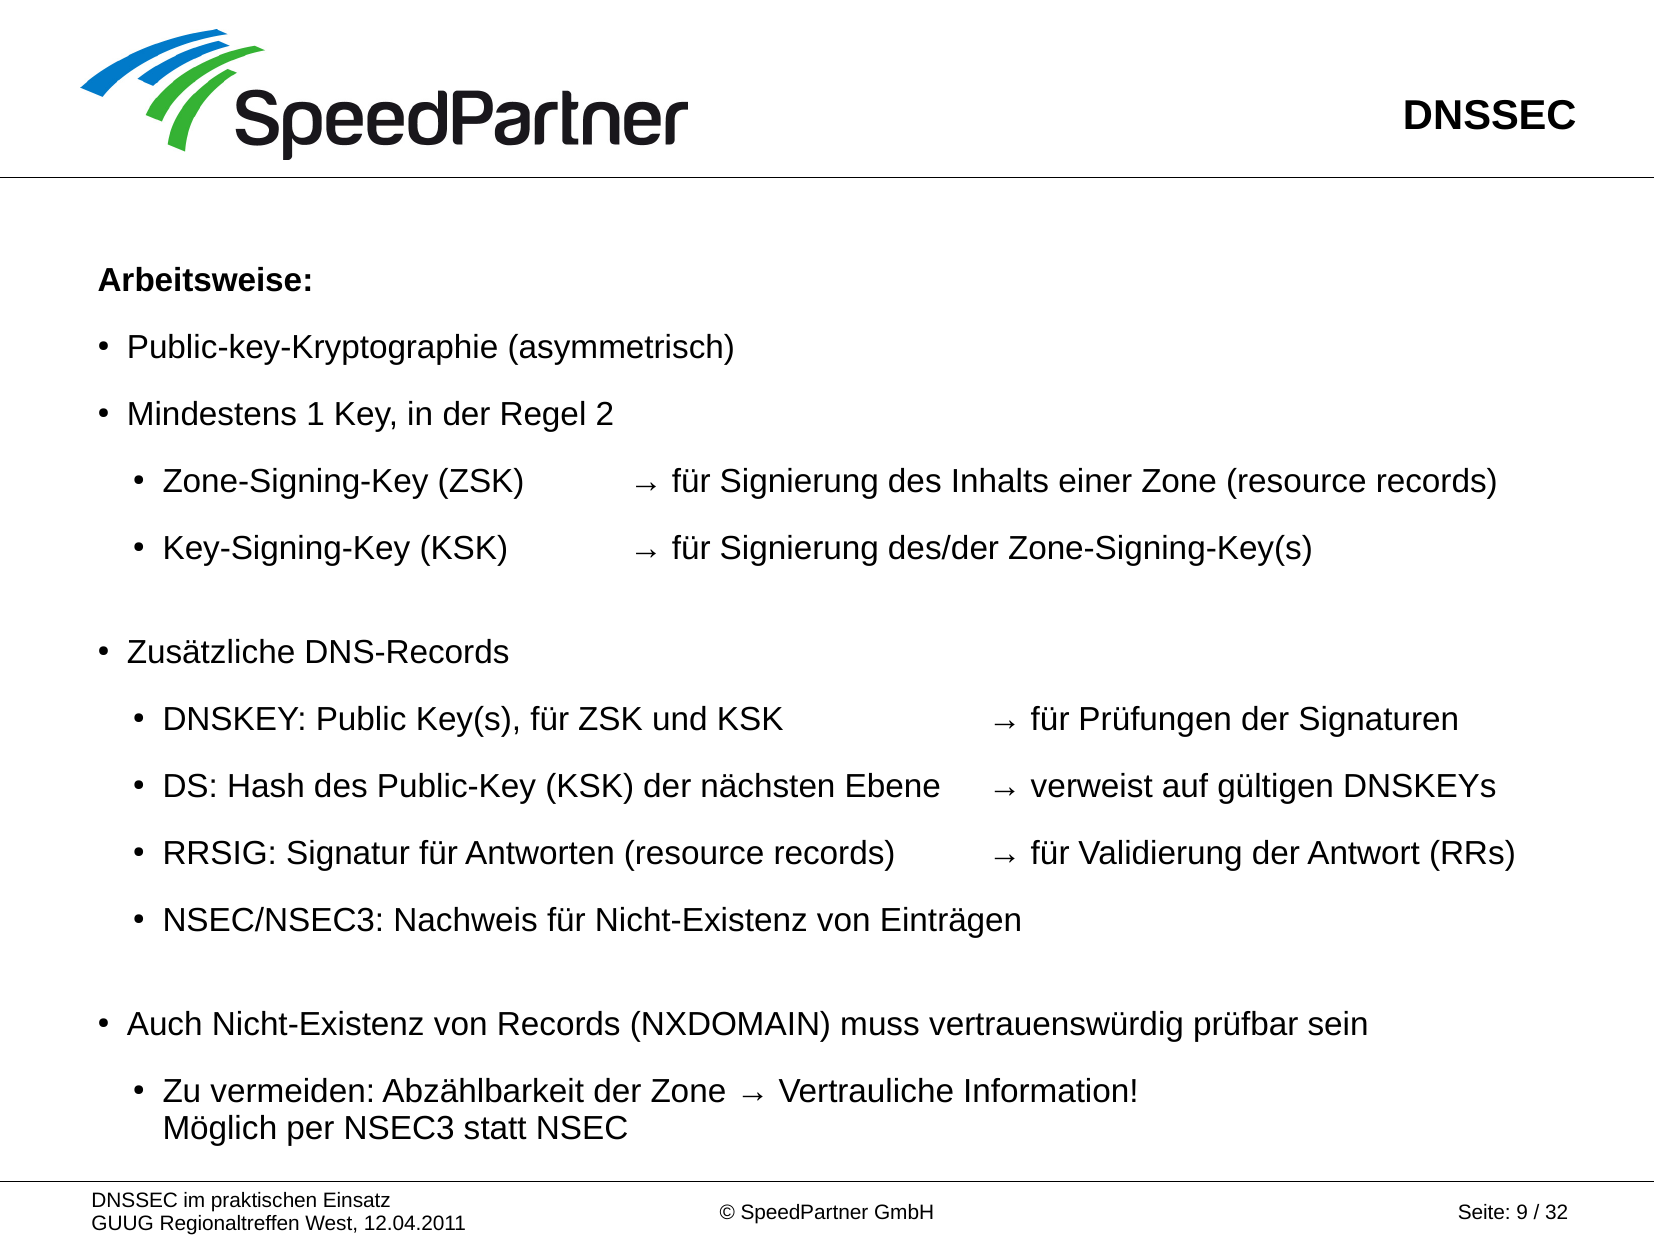

# DNSSEC
Arbeitsweise:
Public-key-Kryptographie (asymmetrisch)
Mindestens 1 Key, in der Regel 2
Zone-Signing-Key (ZSK)	→ für Signierung des Inhalts einer Zone (resource records)
Key-Signing-Key (KSK)	→ für Signierung des/der Zone-Signing-Key(s)
Zusätzliche DNS-Records
DNSKEY: Public Key(s), für ZSK und KSK	→ für Prüfungen der Signaturen
DS: Hash des Public-Key (KSK) der nächsten Ebene	→ verweist auf gültigen DNSKEYs
RRSIG: Signatur für Antworten (resource records)	→ für Validierung der Antwort (RRs)
NSEC/NSEC3: Nachweis für Nicht-Existenz von Einträgen
Auch Nicht-Existenz von Records (NXDOMAIN) muss vertrauenswürdig prüfbar sein
Zu vermeiden: Abzählbarkeit der Zone → Vertrauliche Information!
Möglich per NSEC3 statt NSEC